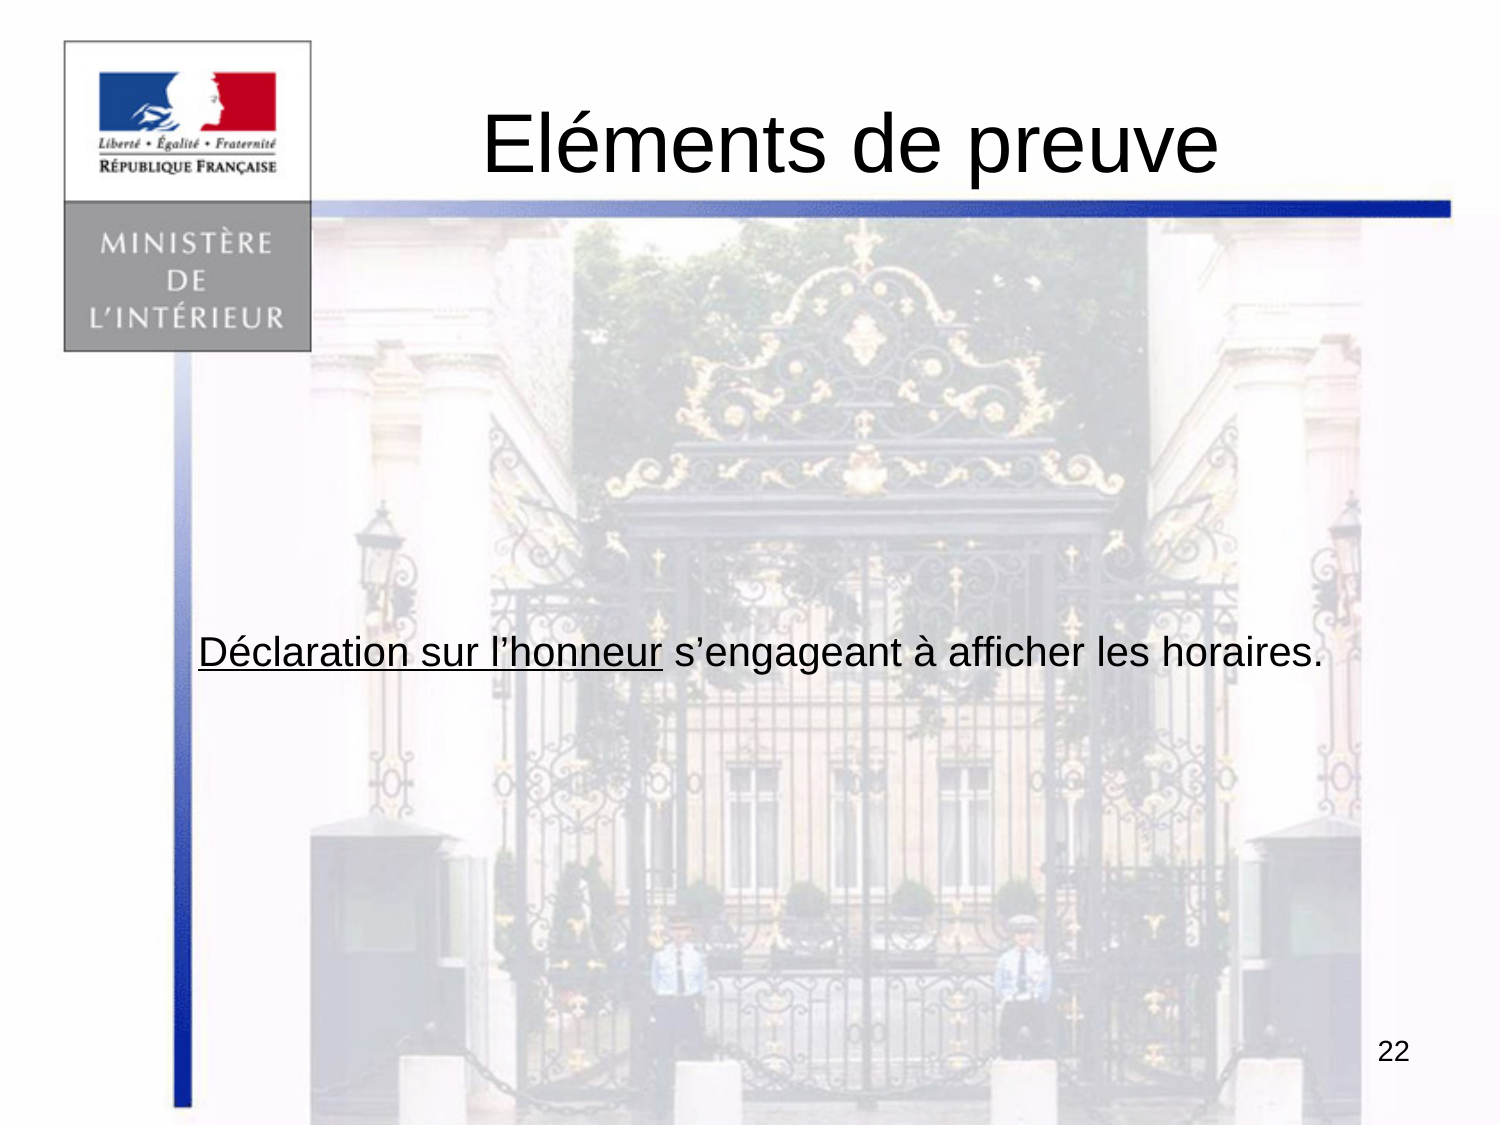

# Eléments de preuve
Déclaration sur l’honneur s’engageant à afficher les horaires.